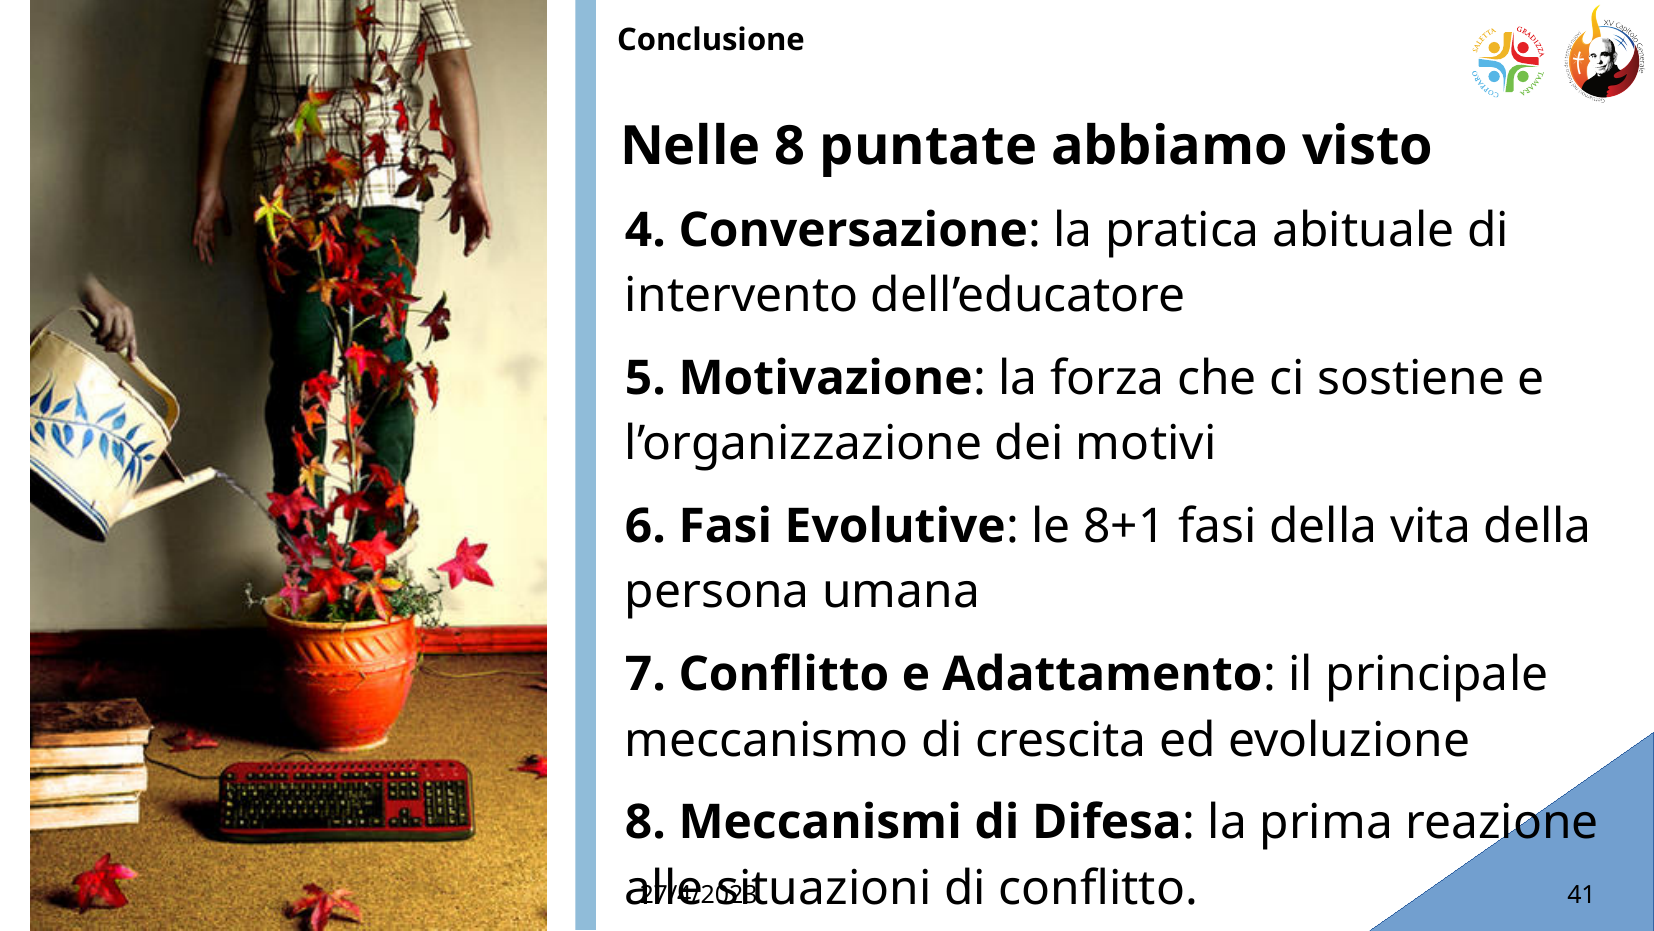

Conclusione
Nelle 8 puntate abbiamo visto
# 4. Conversazione: la pratica abituale di intervento dell’educatore
5. Motivazione: la forza che ci sostiene e l’organizzazione dei motivi
6. Fasi Evolutive: le 8+1 fasi della vita della persona umana
7. Conflitto e Adattamento: il principale meccanismo di crescita ed evoluzione
8. Meccanismi di Difesa: la prima reazione alle situazioni di conflitto.